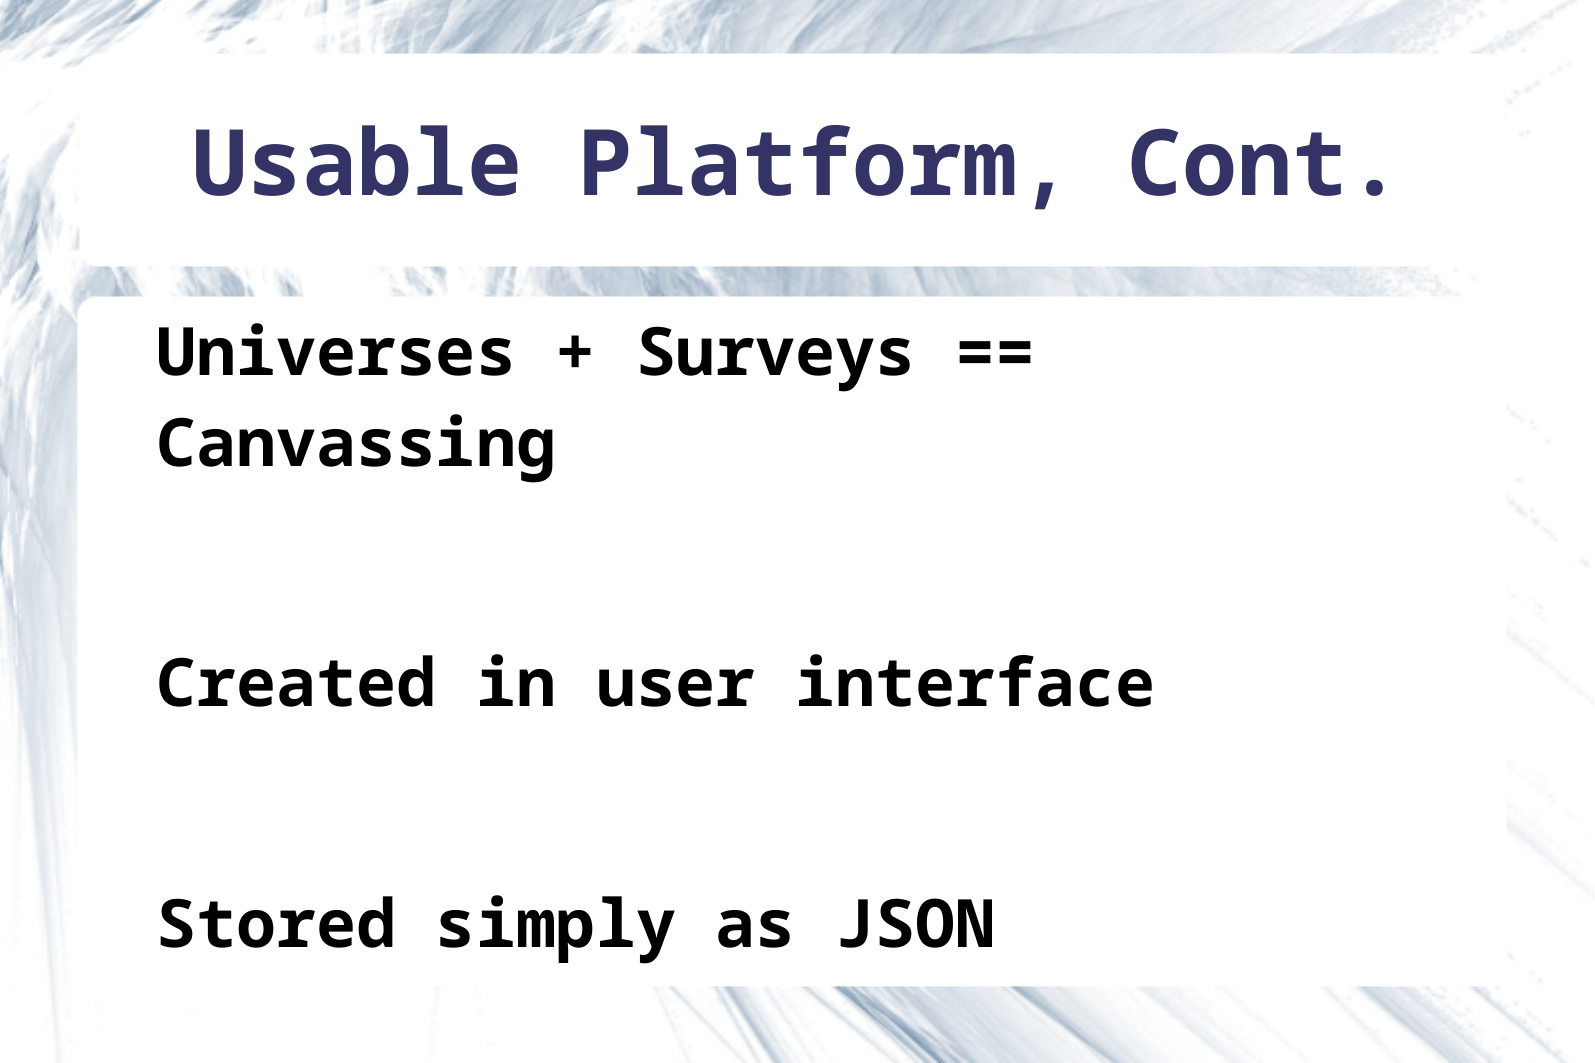

# Usable Platform, Cont.
Universes + Surveys == Canvassing
Created in user interface
Stored simply as JSON